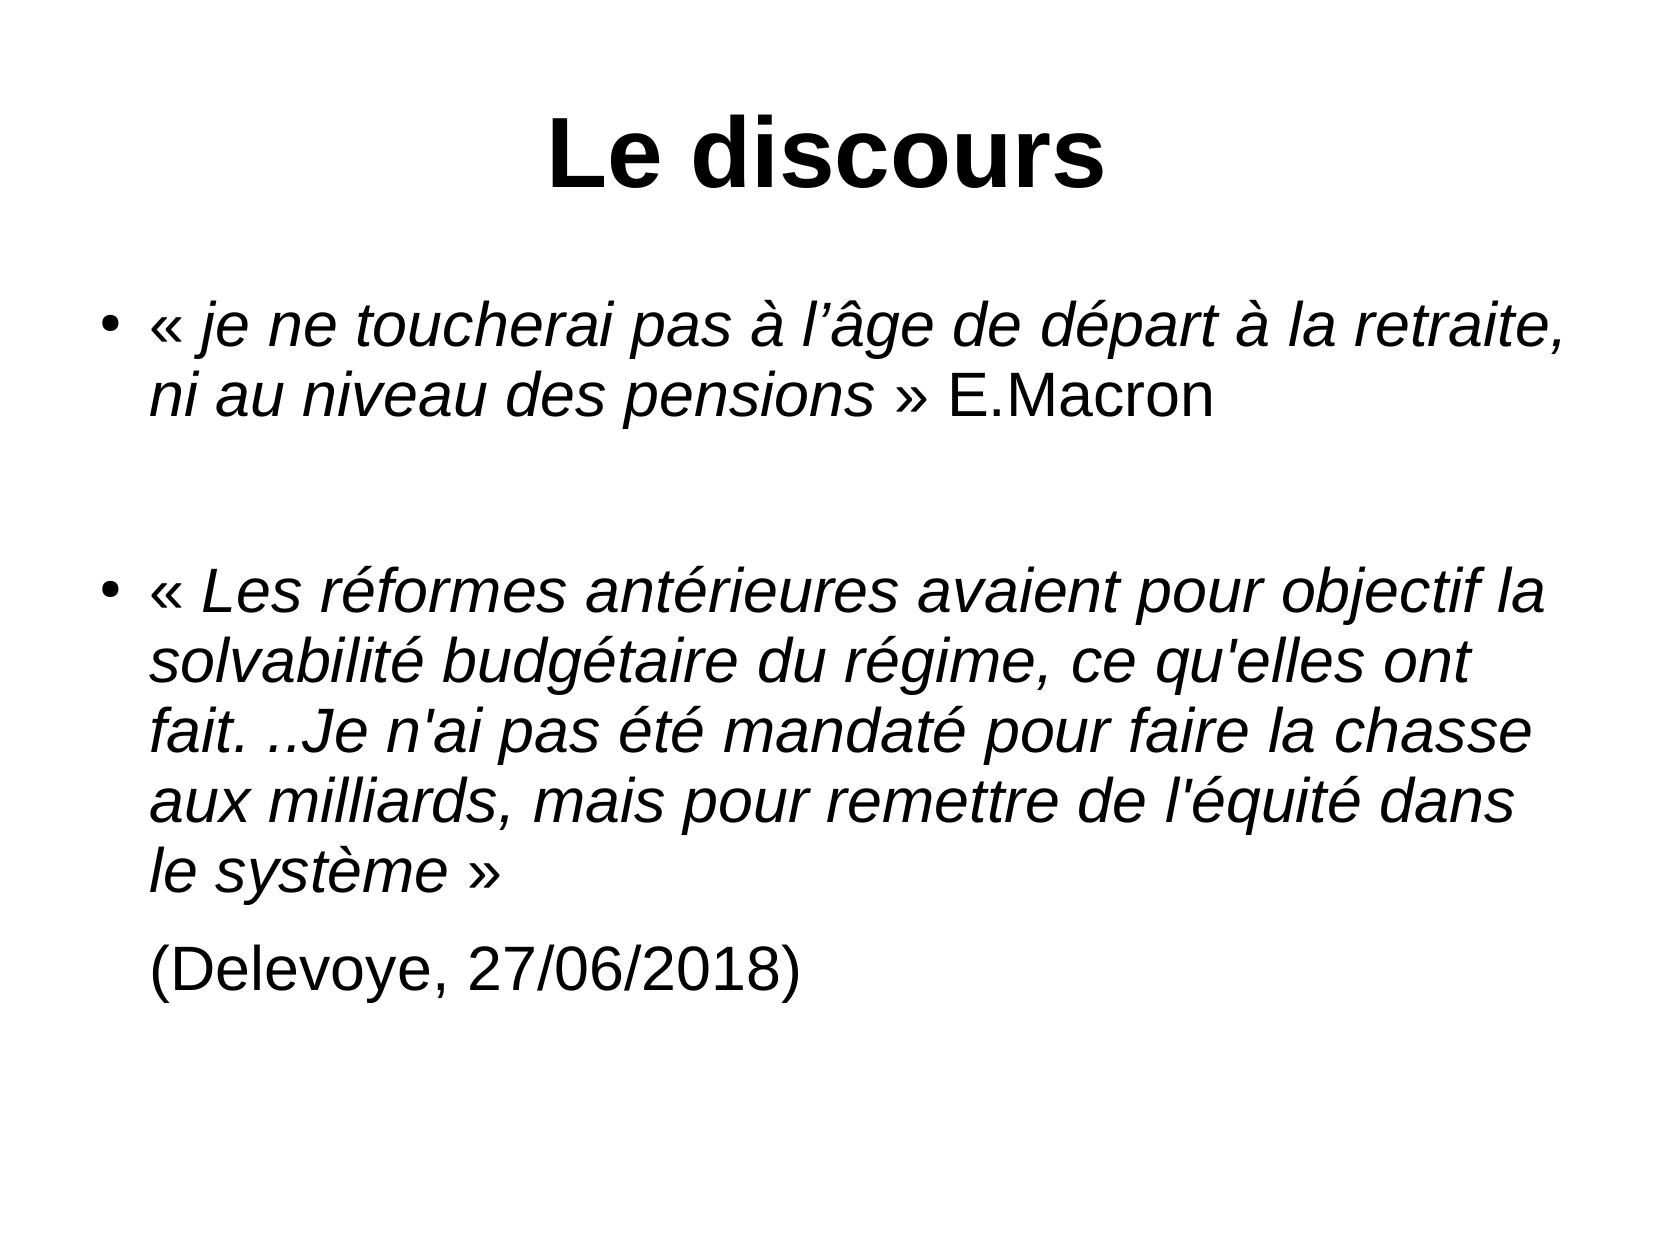

# Le discours
« je ne toucherai pas à l’âge de départ à la retraite, ni au niveau des pensions » E.Macron
« Les réformes antérieures avaient pour objectif la solvabilité budgétaire du régime, ce qu'elles ont fait. ..Je n'ai pas été mandaté pour faire la chasse aux milliards, mais pour remettre de l'équité dans le système »
(Delevoye, 27/06/2018)